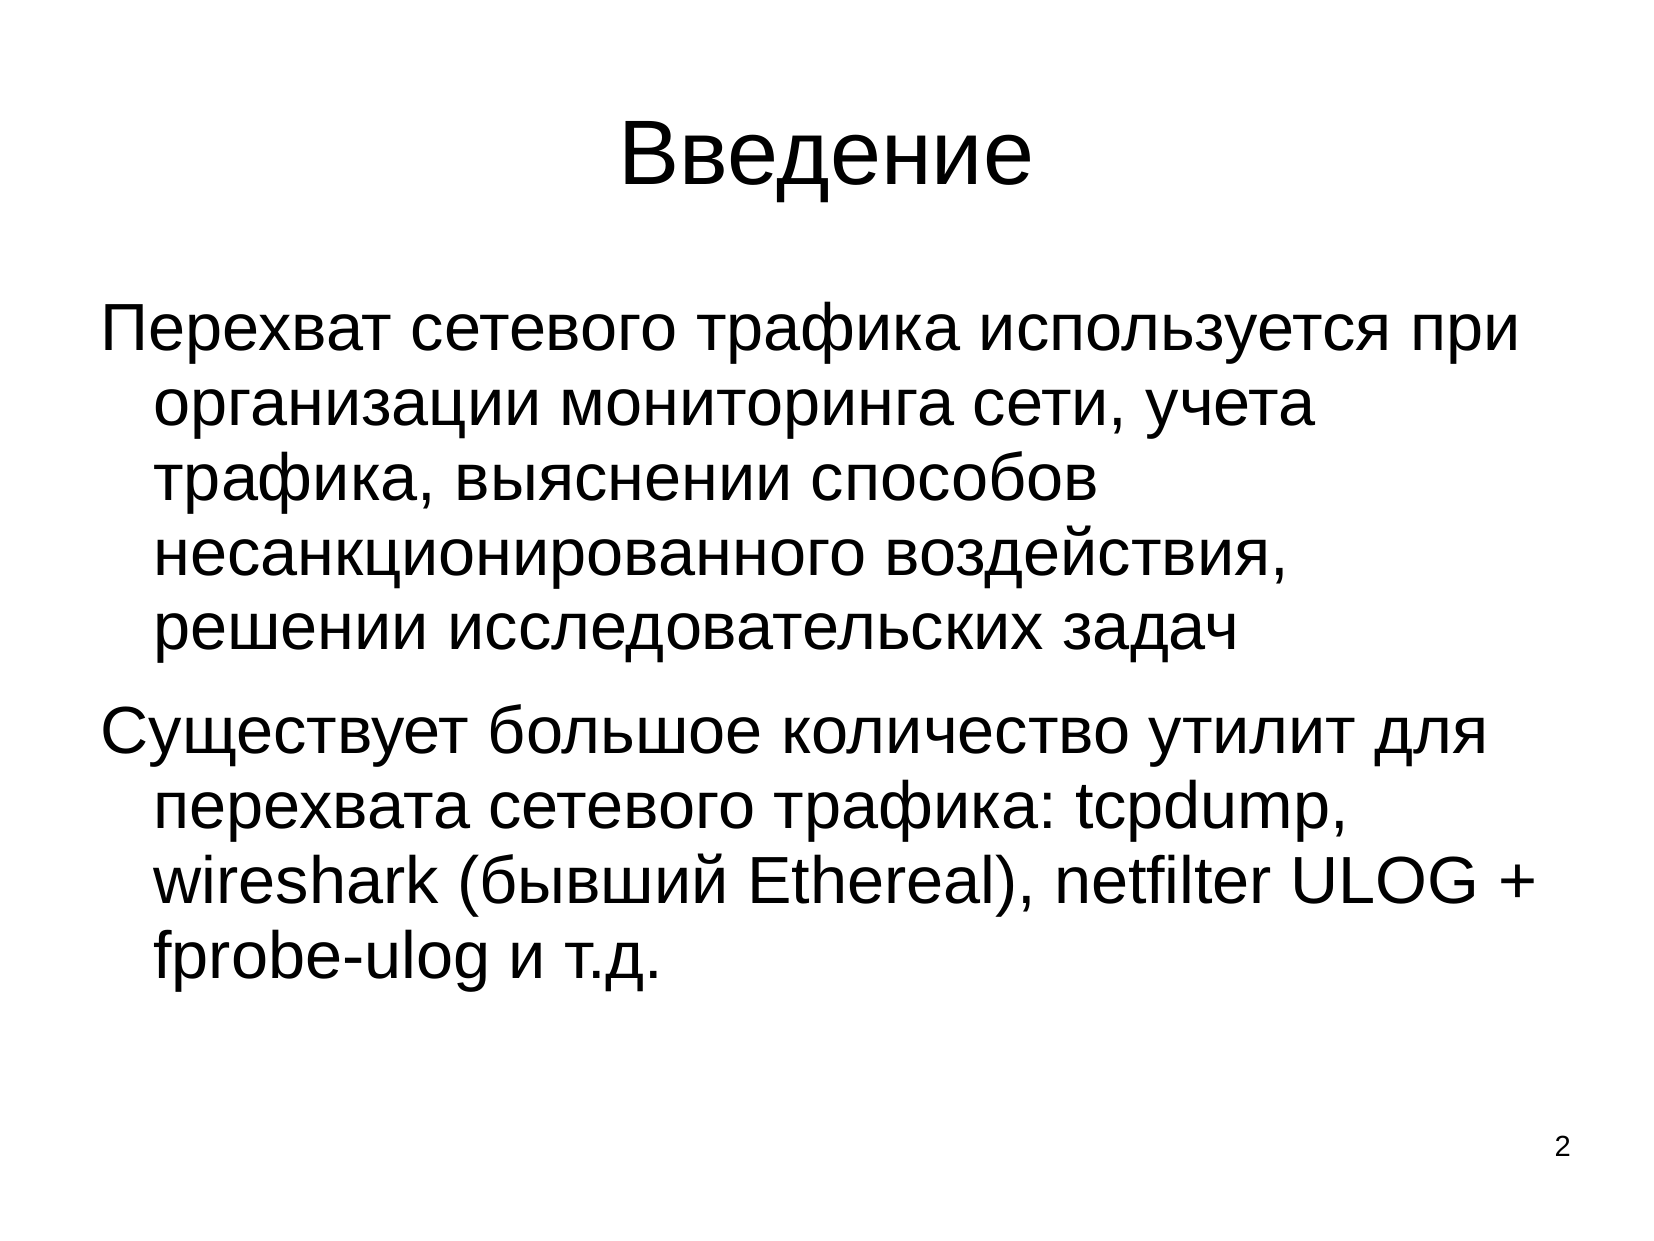

# Введение
Перехват сетевого трафика используется при организации мониторинга сети, учета трафика, выяснении способов несанкционированного воздействия, решении исследовательских задач
Существует большое количество утилит для перехвата сетевого трафика: tcpdump, wireshark (бывший Ethereal), netfilter ULOG + fprobe-ulog и т.д.
2